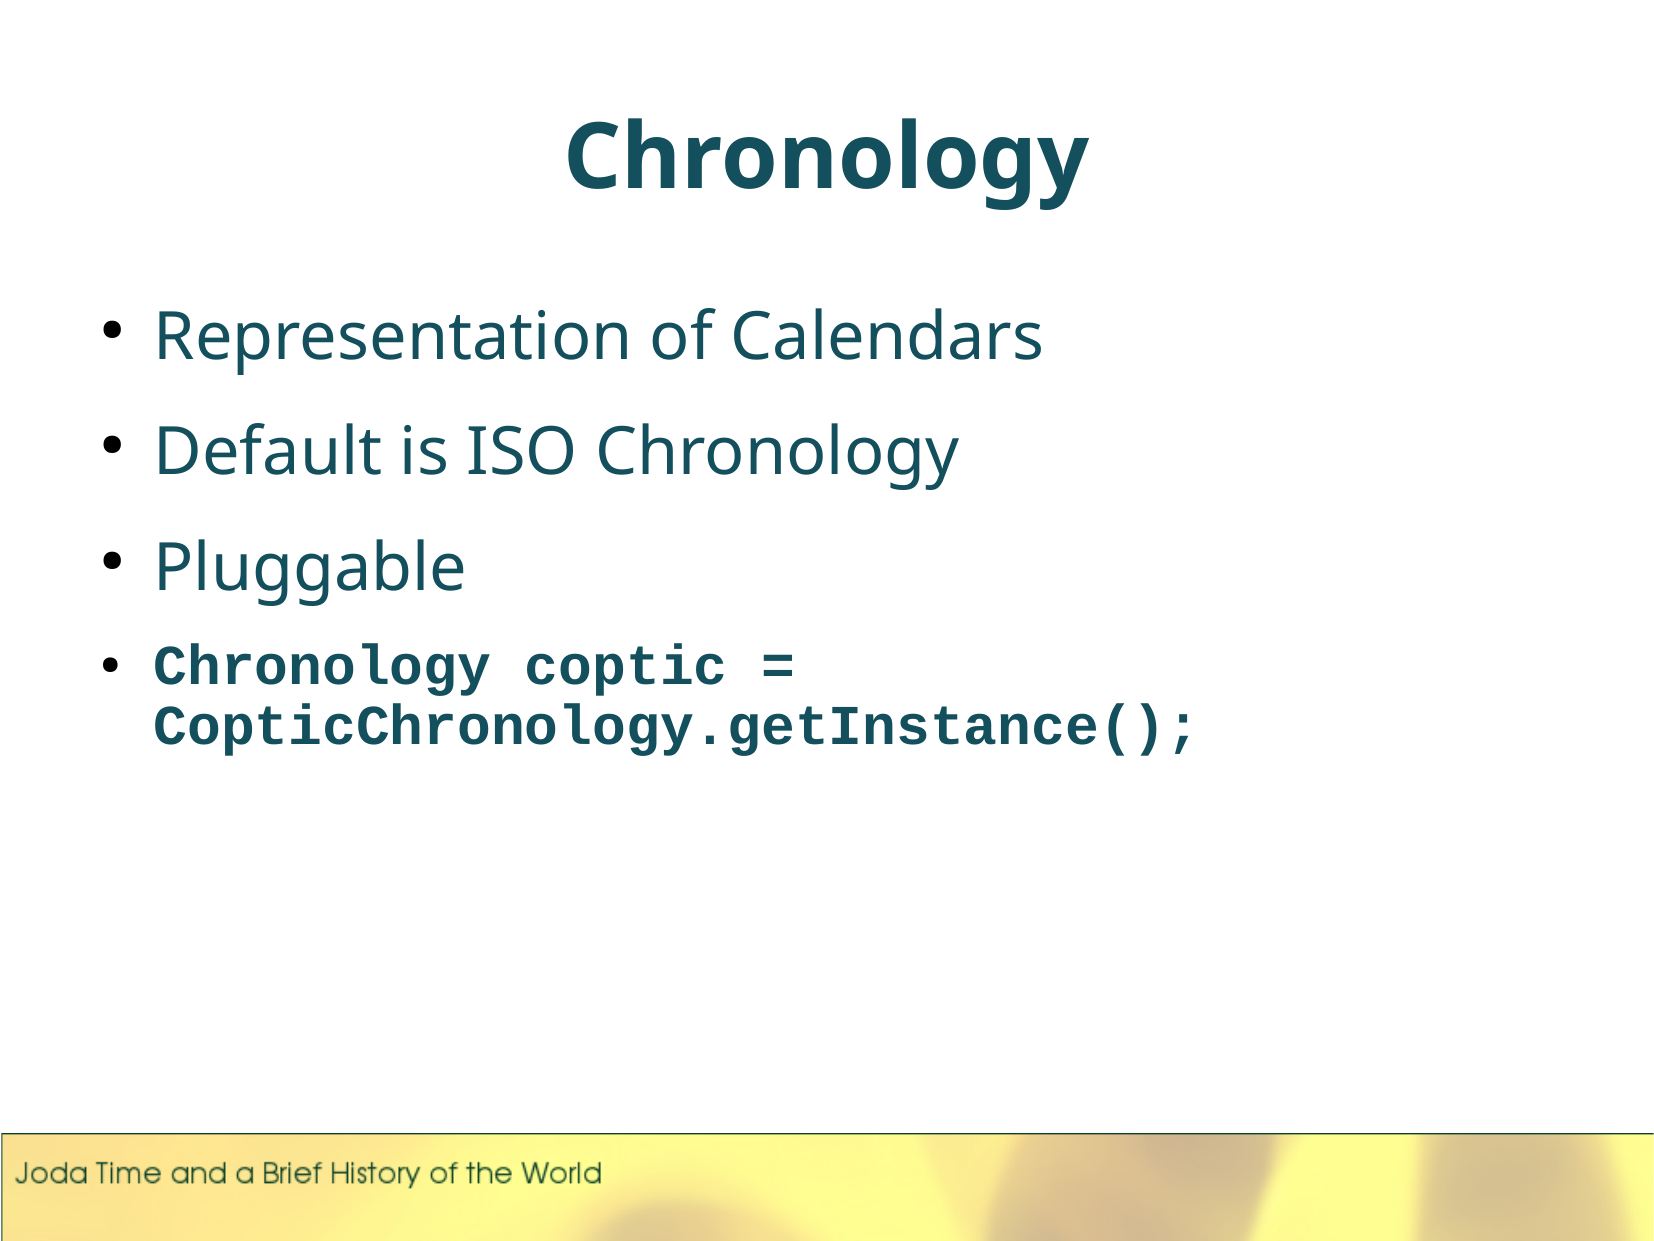

# Chronology
Representation of Calendars
Default is ISO Chronology
Pluggable
Chronology coptic = CopticChronology.getInstance();